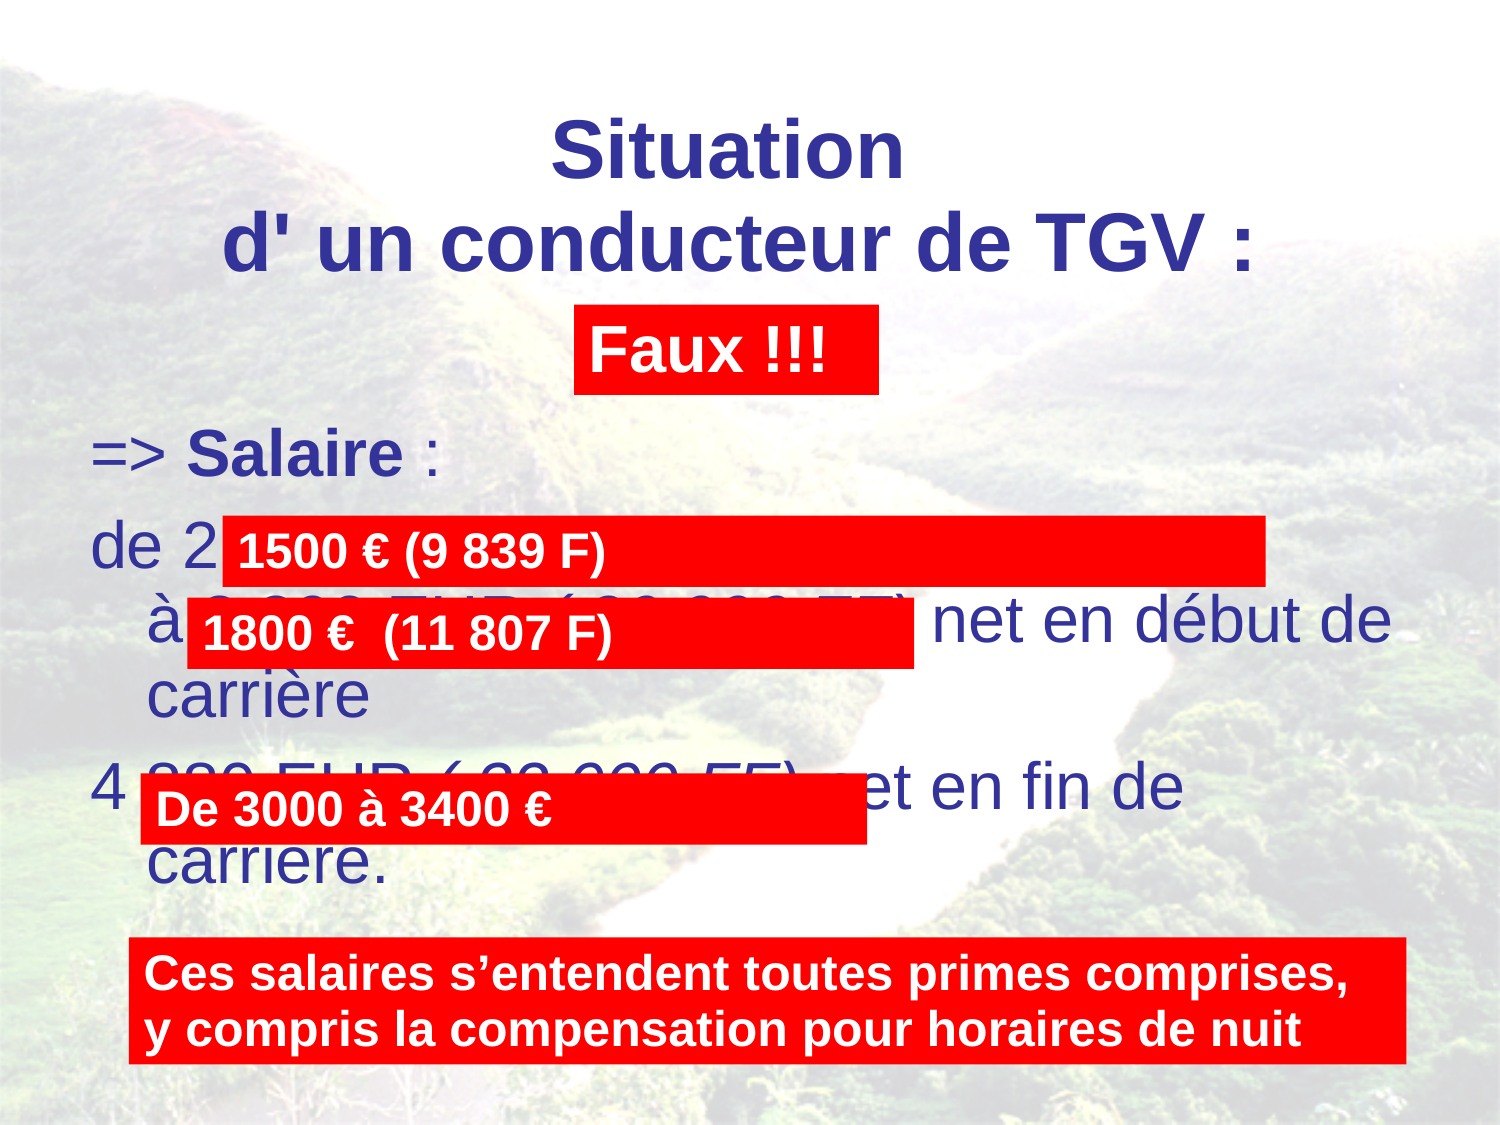

# Situation d' un conducteur de TGV :
Faux !!!
=> Salaire :
de 2 200 euros ( 14 431 FF) (2 smics) 
à 3 200 EUR ( 20 990 FF) net en début de carrière
4 880 EUR ( 32 000 FF) net en fin de carrière.
1500 € (9 839 F)
1800 € (11 807 F)
De 3000 à 3400 €
Ces salaires s’entendent toutes primes comprises, y compris la compensation pour horaires de nuit